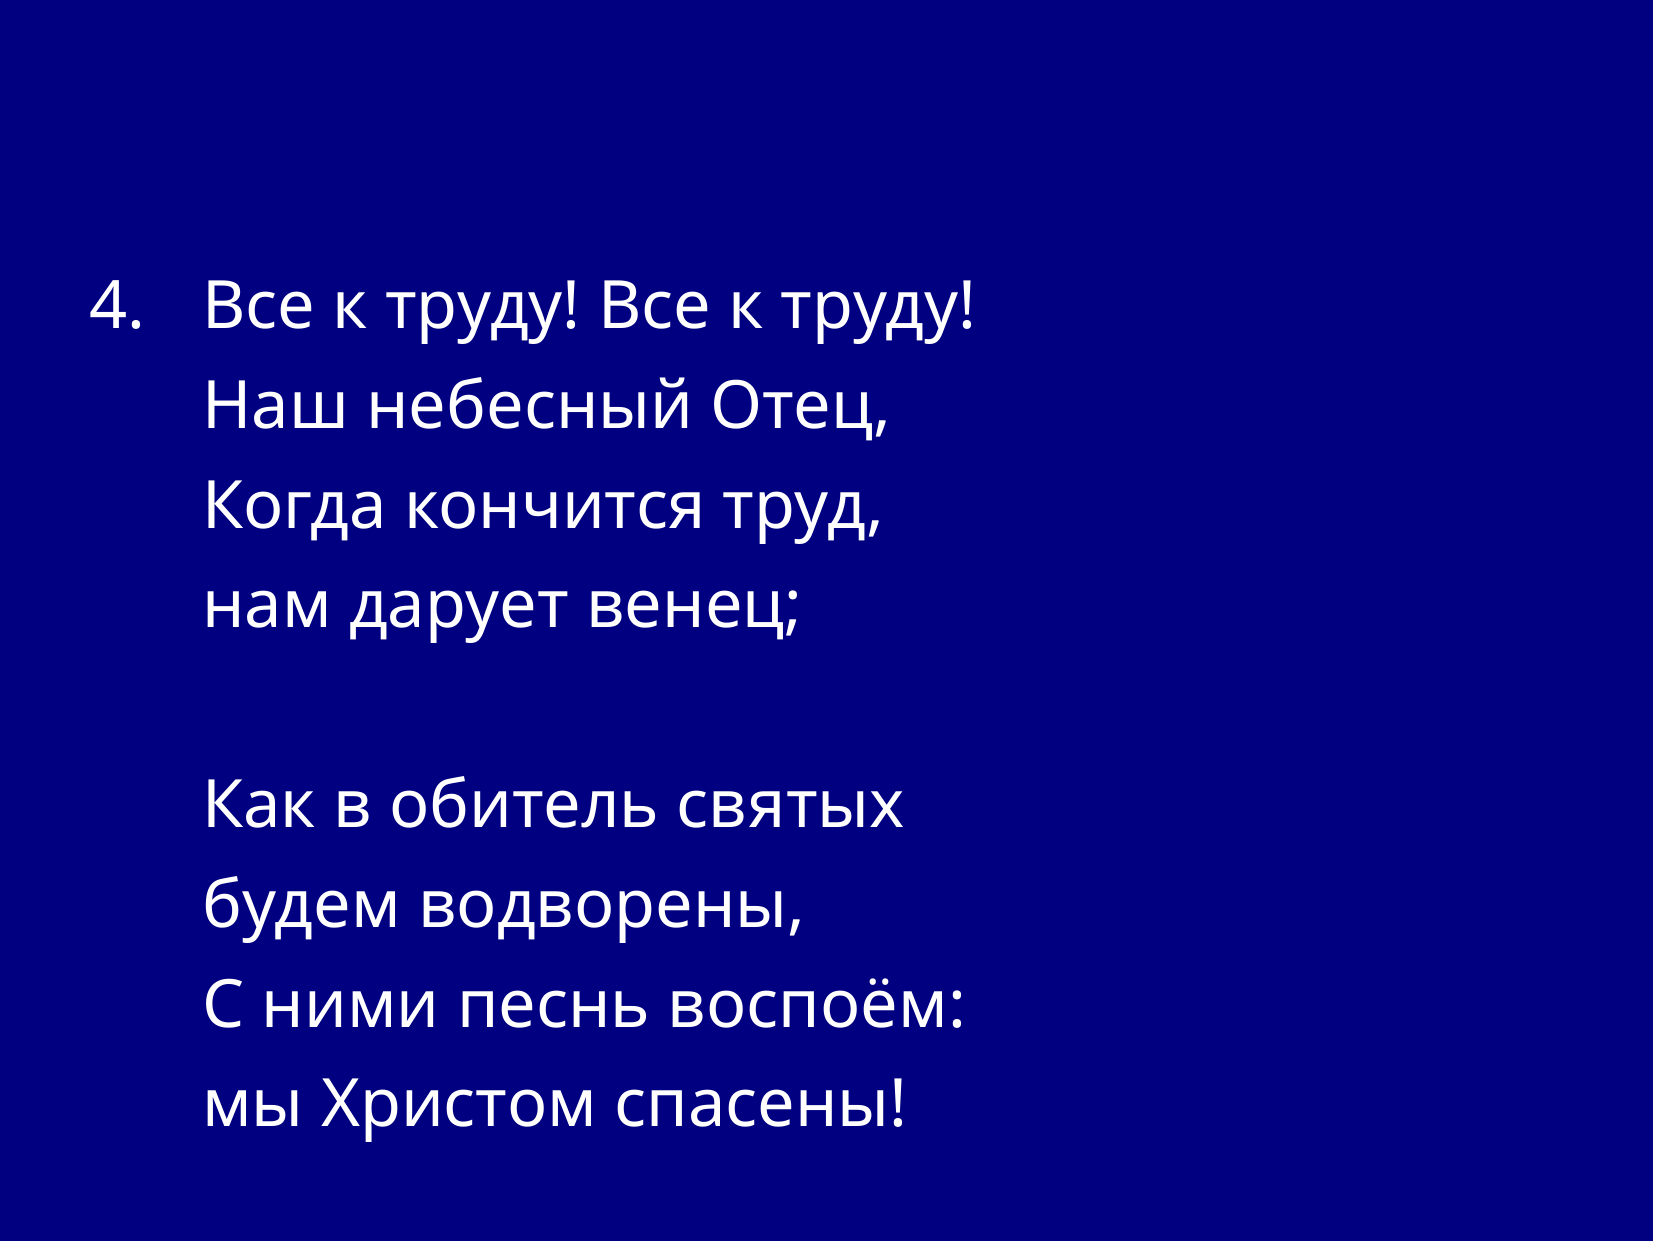

4.	Все к труду! Все к труду!
	Наш небесный Отец,
	Когда кончится труд,
	нам дарует венец;
	Как в обитель святых
	будем водворены,
	С ними песнь воспоём:
	мы Христом спасены!